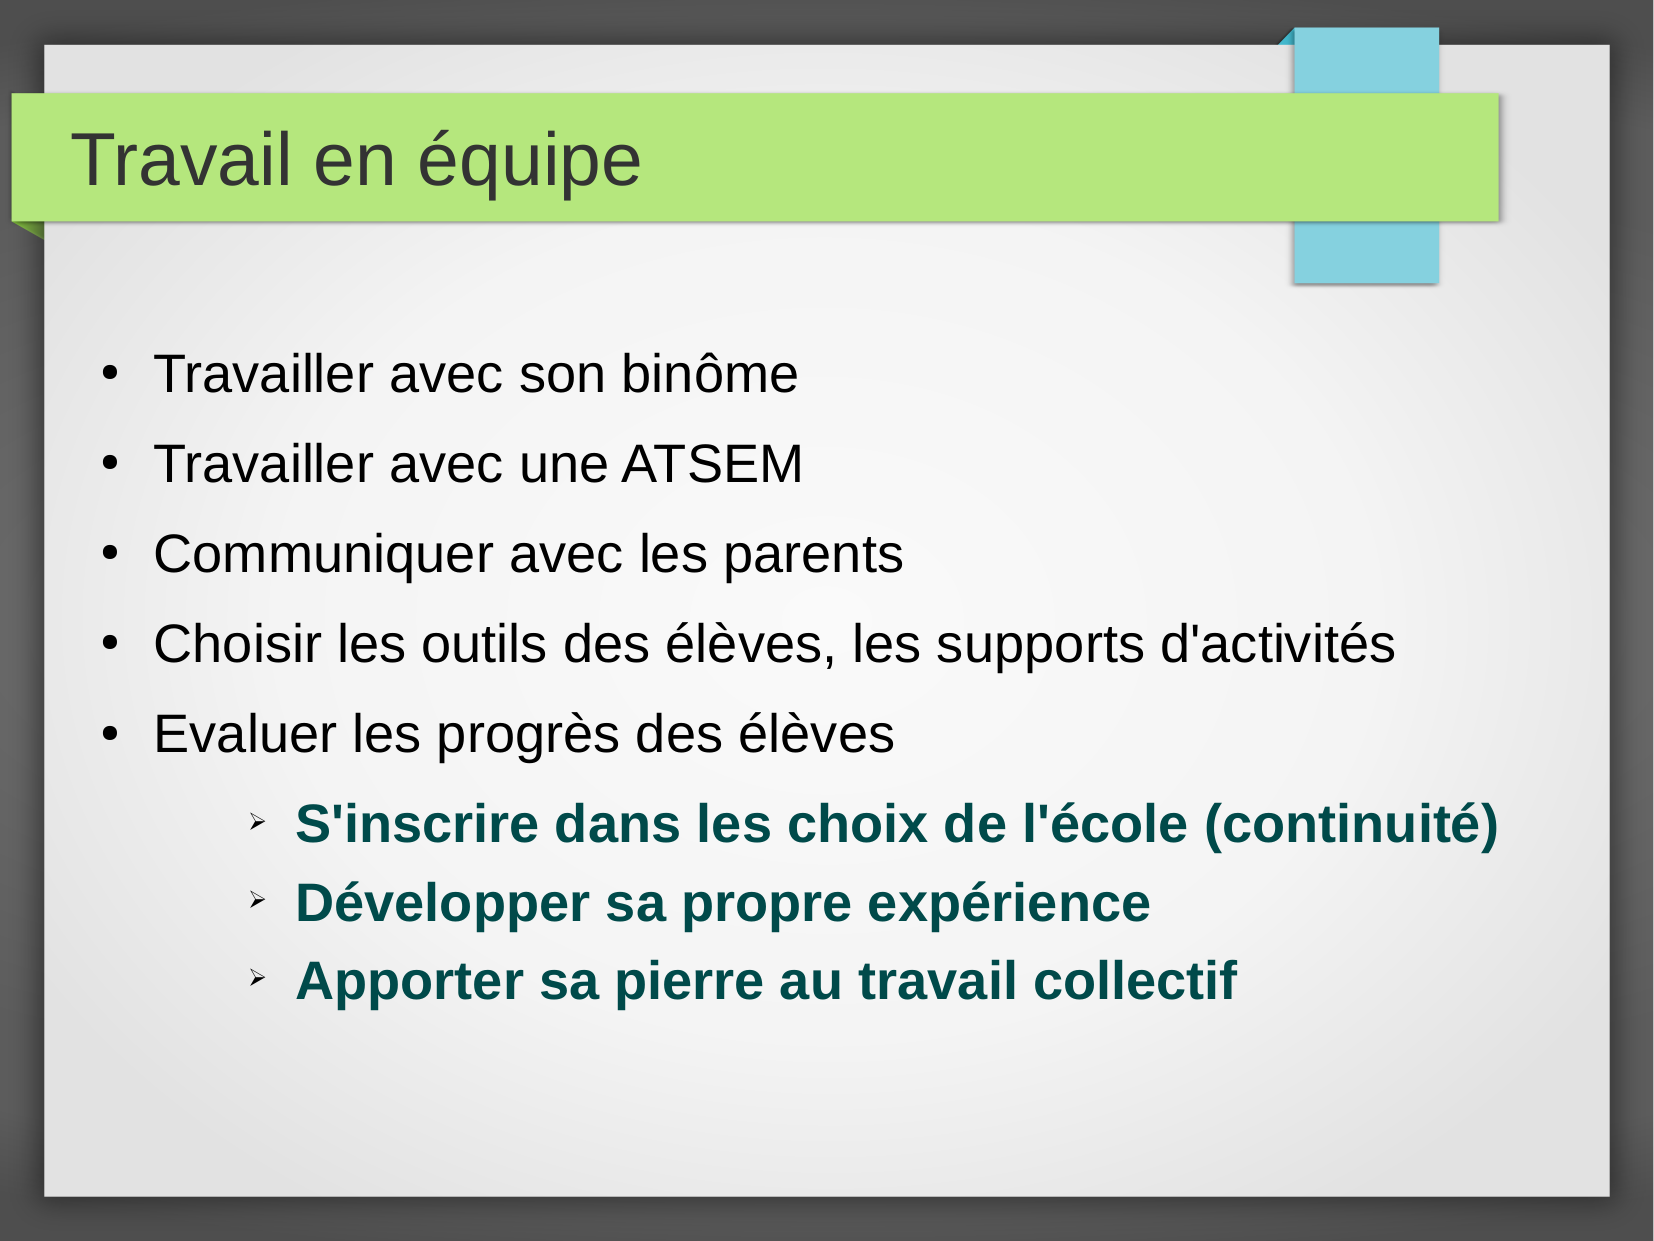

# Travail en équipe
Travailler avec son binôme
Travailler avec une ATSEM
Communiquer avec les parents
Choisir les outils des élèves, les supports d'activités
Evaluer les progrès des élèves
S'inscrire dans les choix de l'école (continuité)
Développer sa propre expérience
Apporter sa pierre au travail collectif